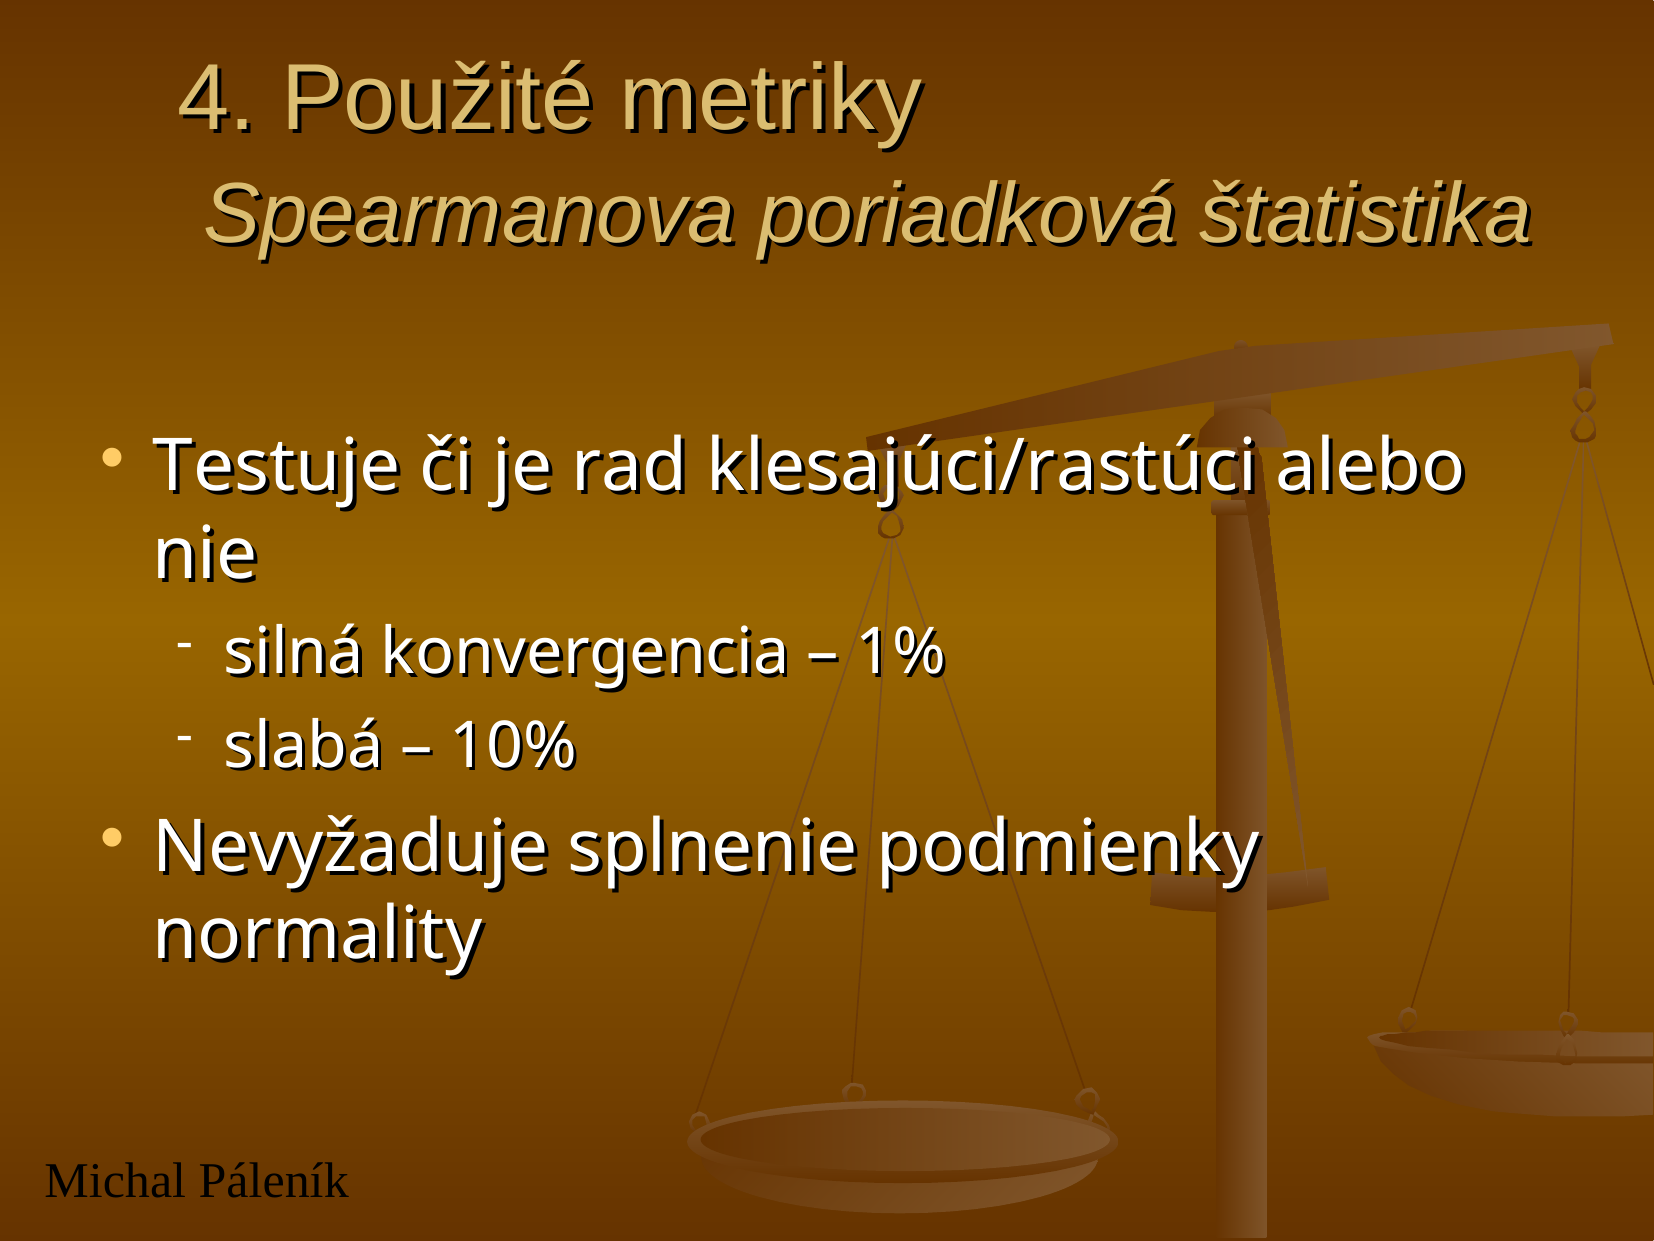

# 4. Použité metriky Spearmanova poriadková štatistika
Testuje či je rad klesajúci/rastúci alebo nie
silná konvergencia – 1%
slabá – 10%
Nevyžaduje splnenie podmienky normality